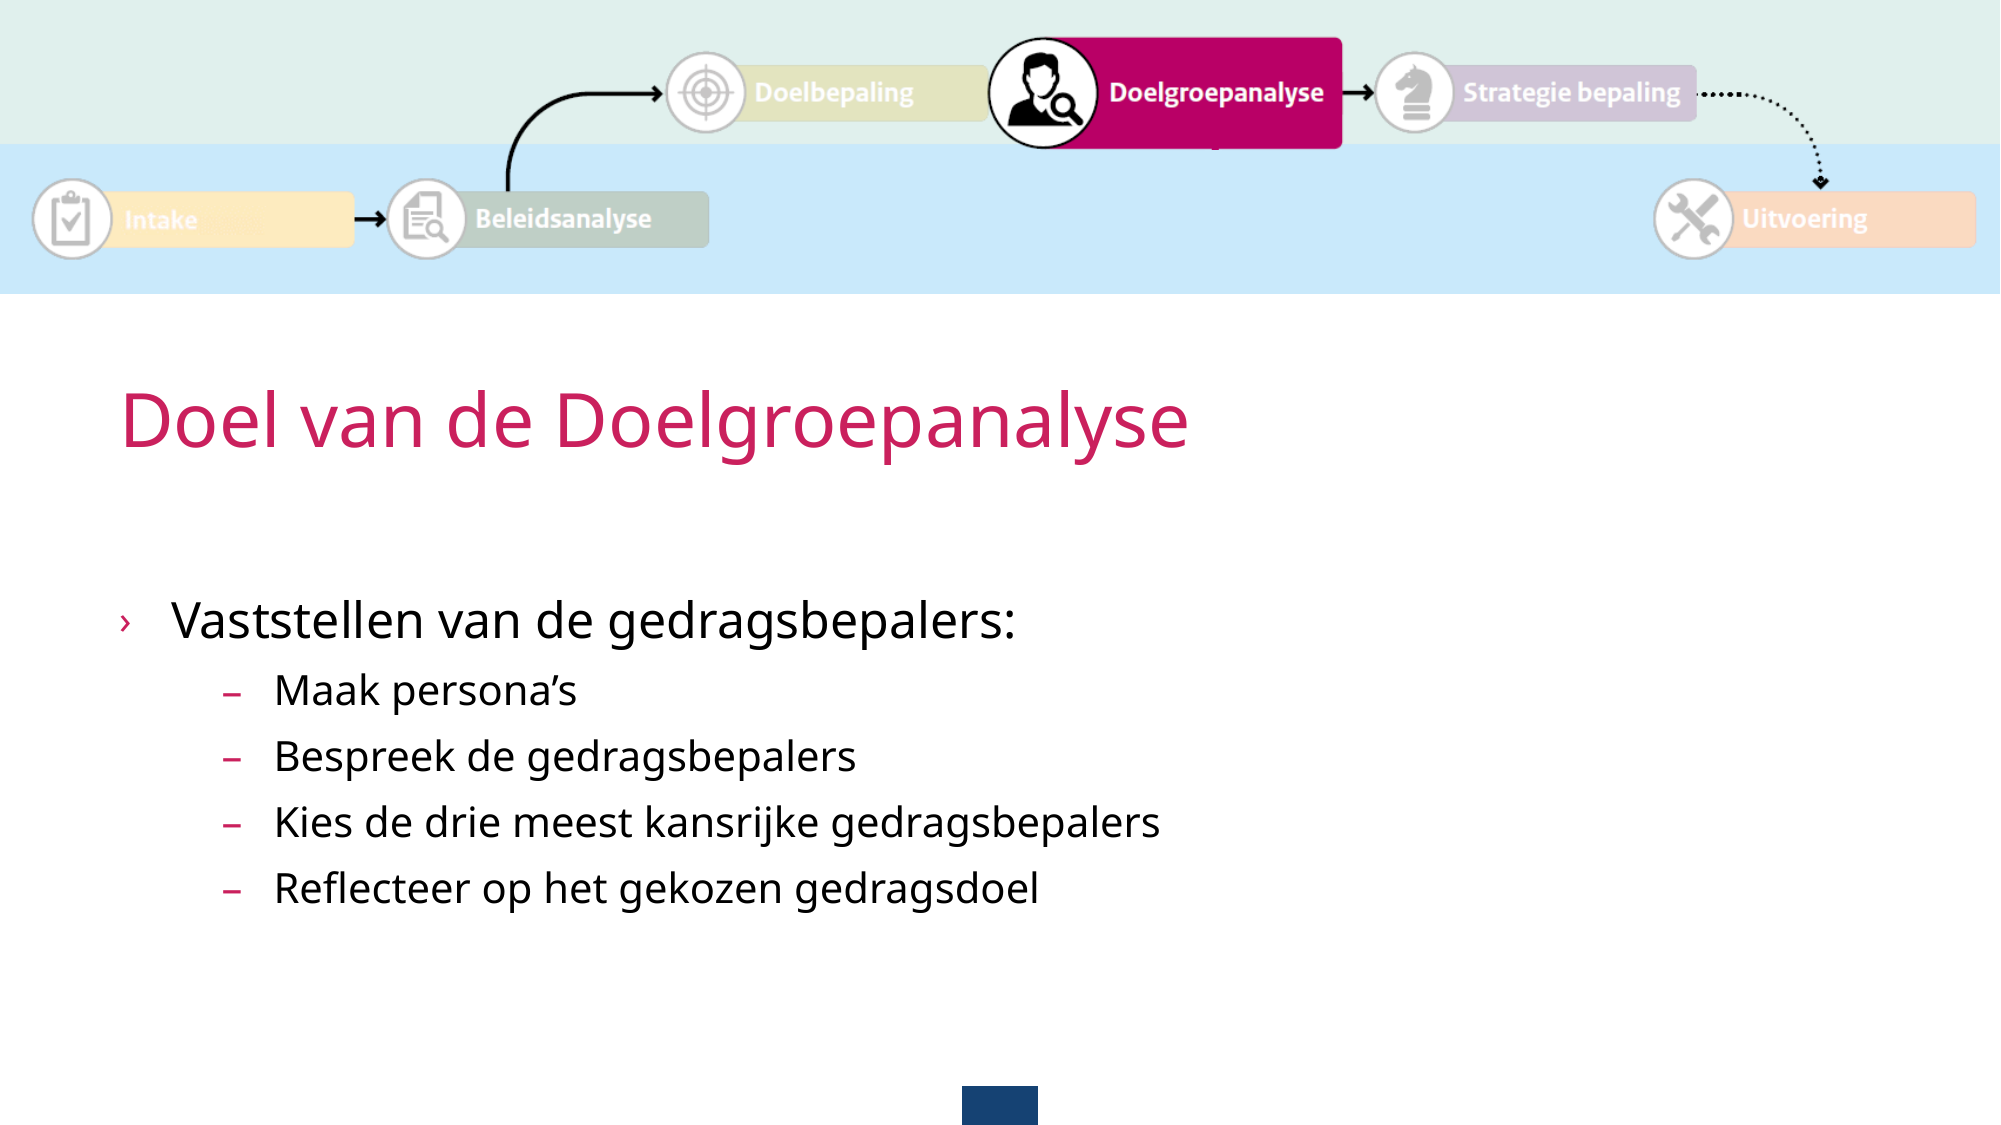

Doel van de Doelgroepanalyse
Vaststellen van de gedragsbepalers:
Maak persona’s
Bespreek de gedragsbepalers
Kies de drie meest kansrijke gedragsbepalers
Reflecteer op het gekozen gedragsdoel